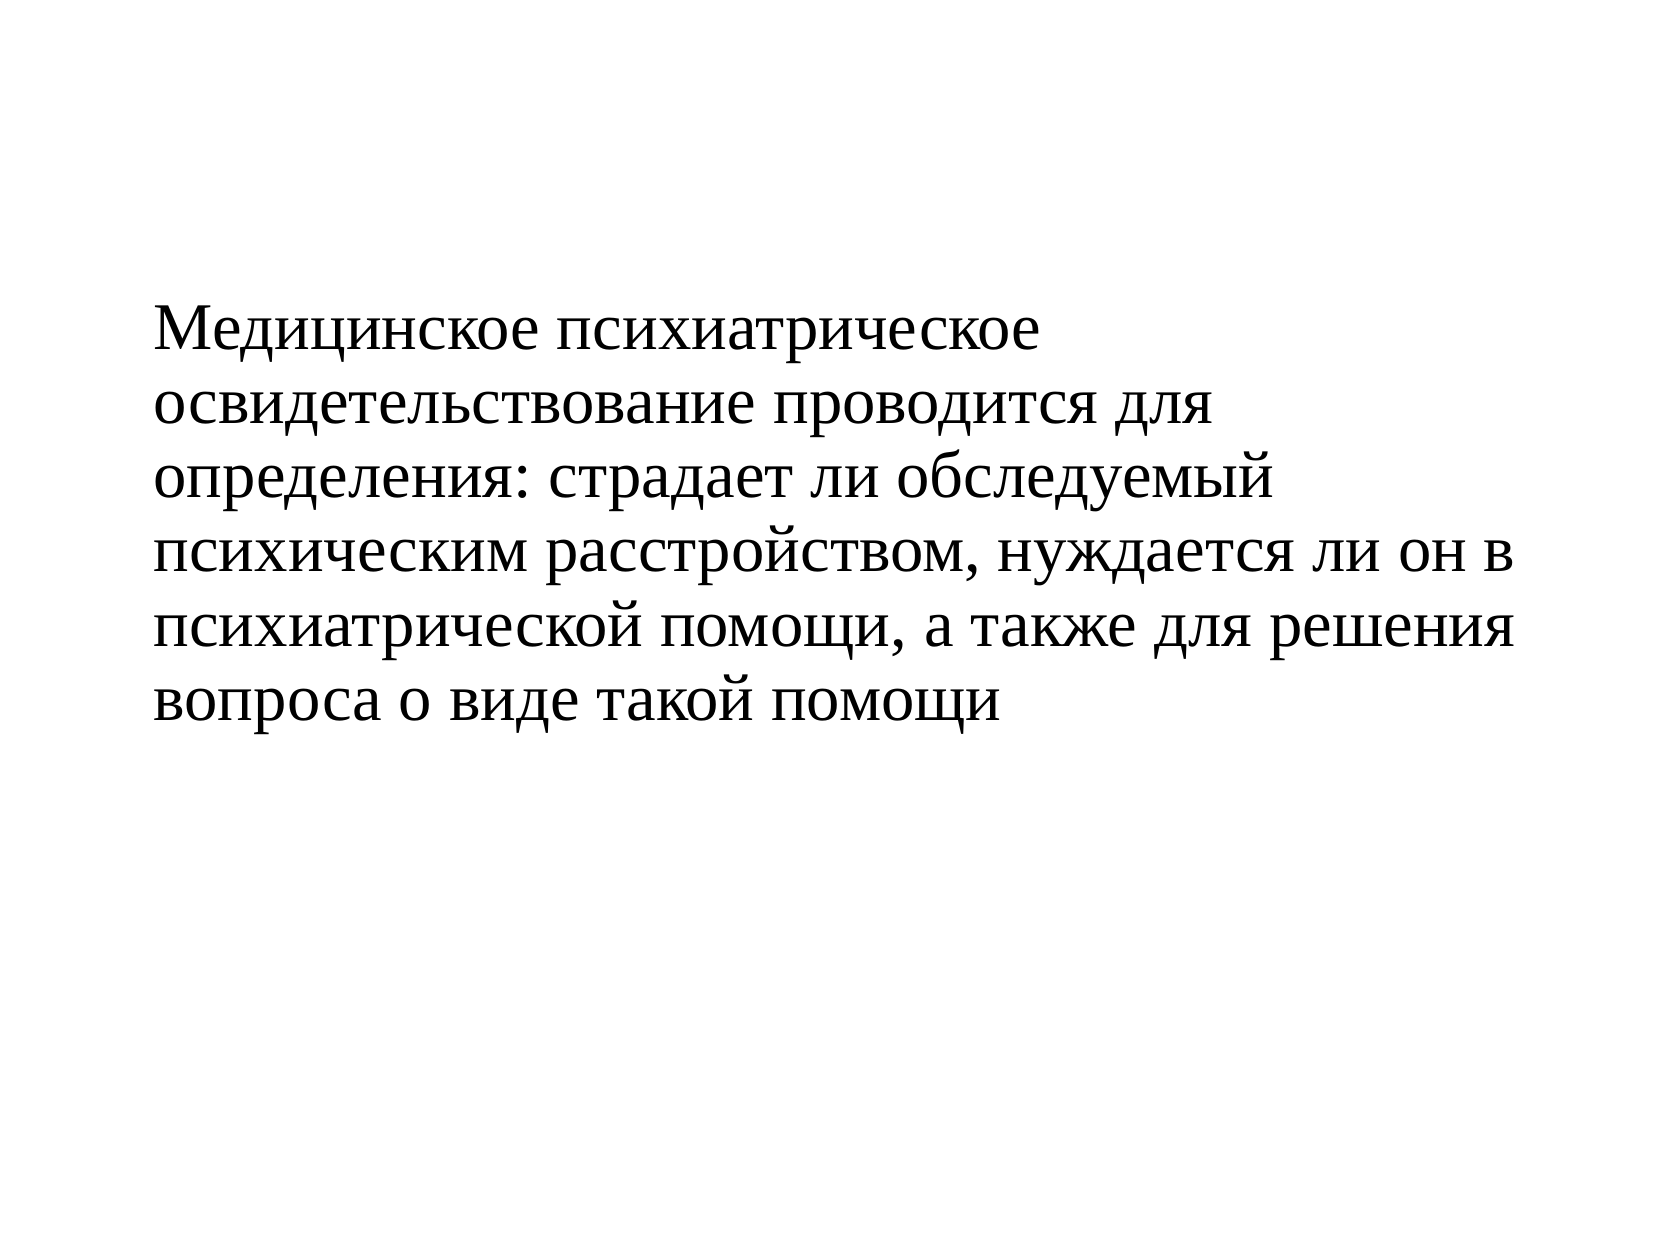

#
Медицинское психиатрическое освидетельствование проводится для определения: страдает ли обследуемый психическим расстройством, нуждается ли он в психиатрической помощи, а также для решения вопроса о виде такой помощи